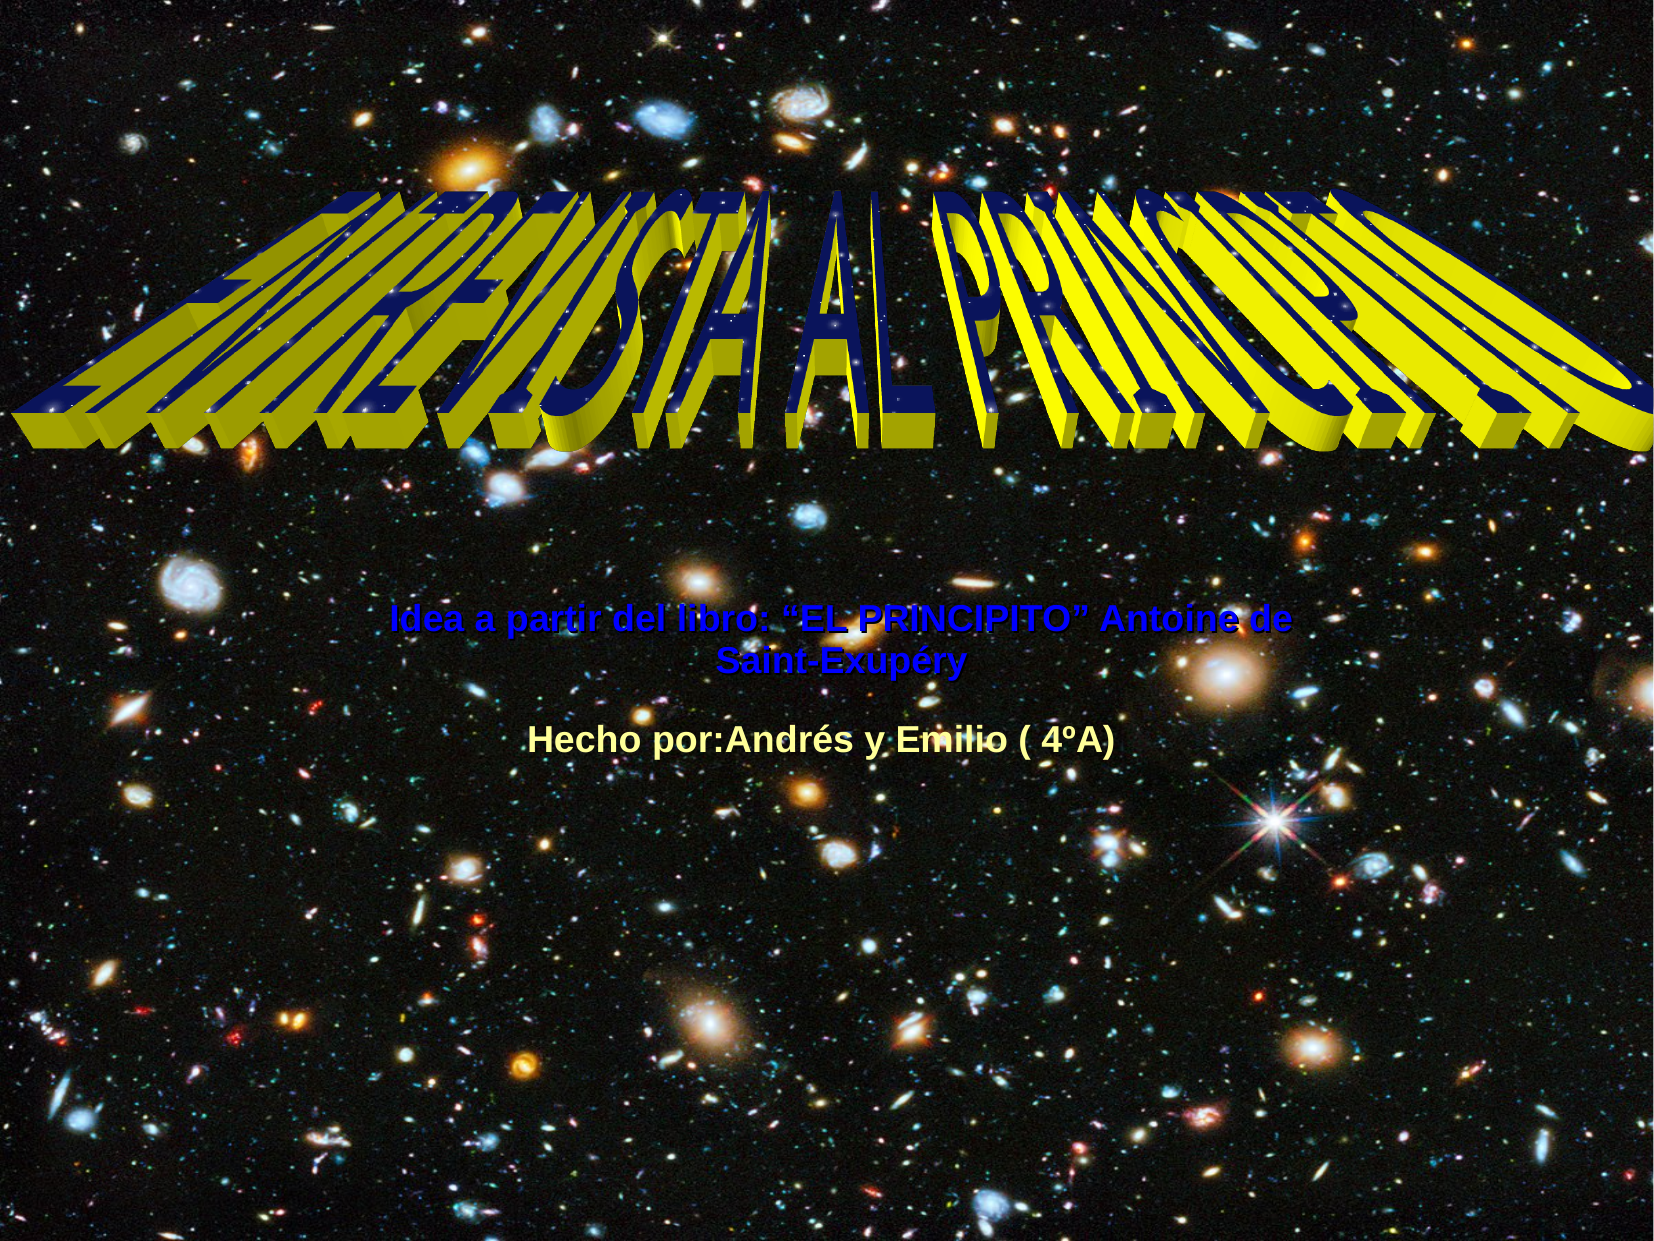

ENTREVISTA AL PRINCIPITO
Idea a partir del libro: “EL PRINCIPITO” Antoine de Saint-Exupéry
Hecho por:Andrés y Emilio ( 4ºA)